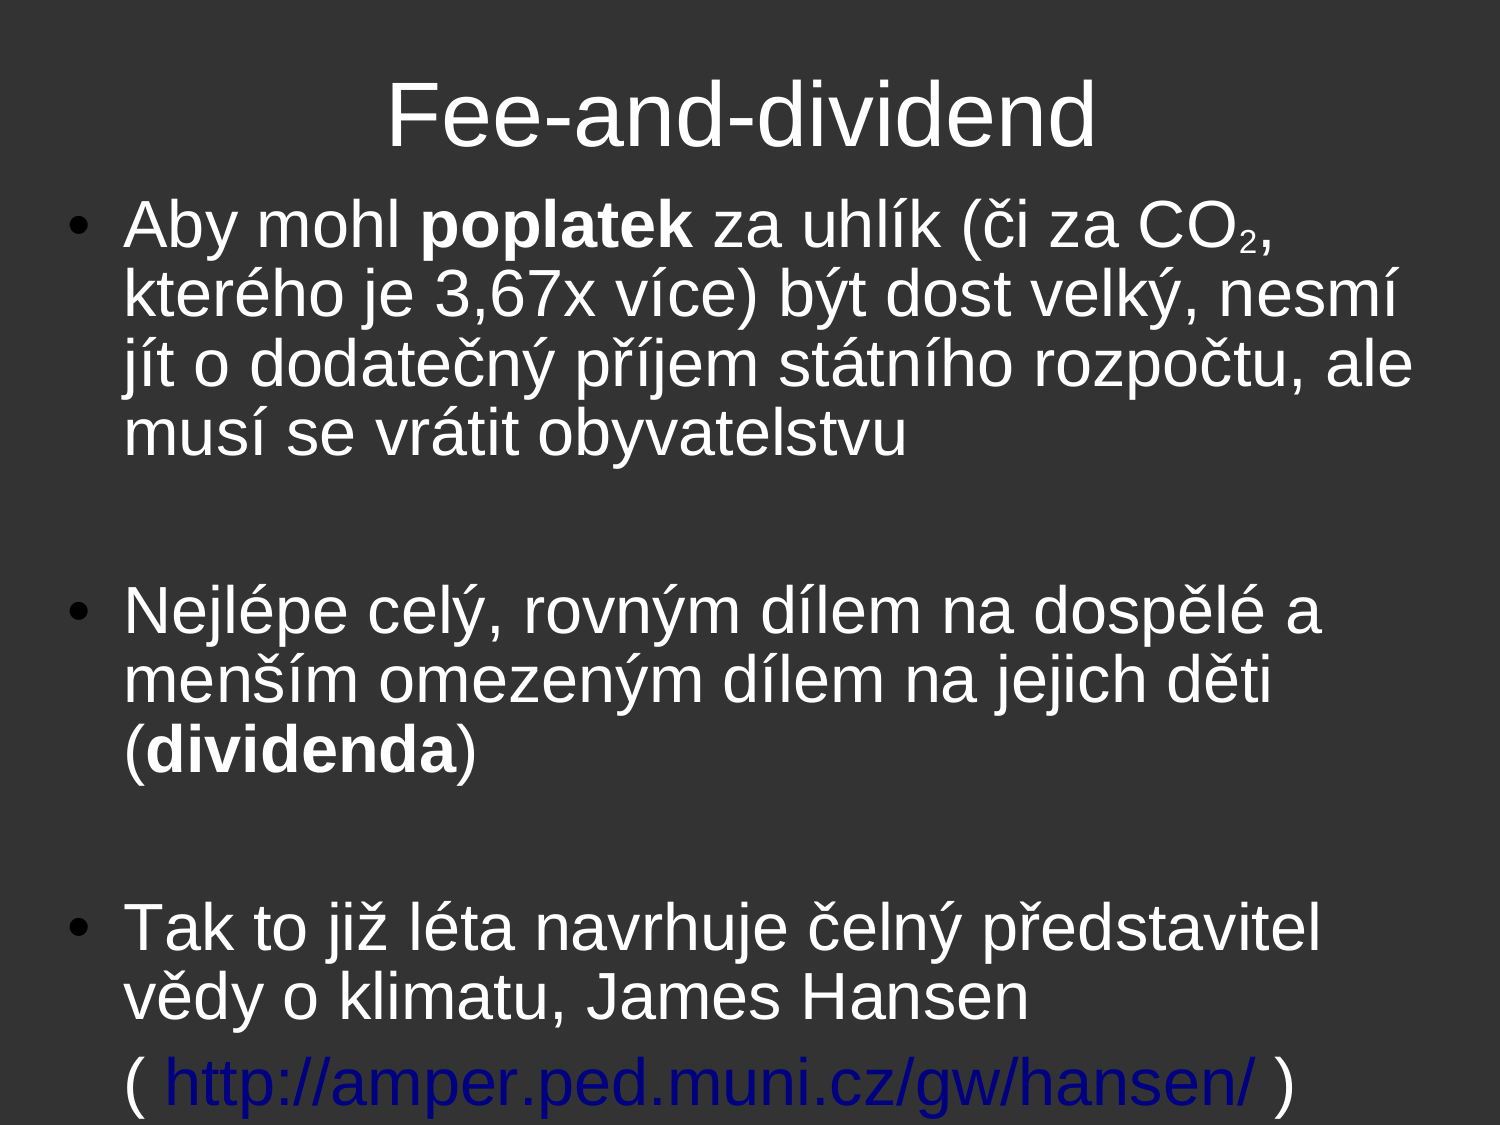

# Fee-and-dividend
Aby mohl poplatek za uhlík (či za CO2, kterého je 3,67x více) být dost velký, nesmí jít o dodatečný příjem státního rozpočtu, ale musí se vrátit obyvatelstvu
Nejlépe celý, rovným dílem na dospělé a menším omezeným dílem na jejich děti (dividenda)
Tak to již léta navrhuje čelný představitel vědy o klimatu, James Hansen
( http://amper.ped.muni.cz/gw/hansen/ )